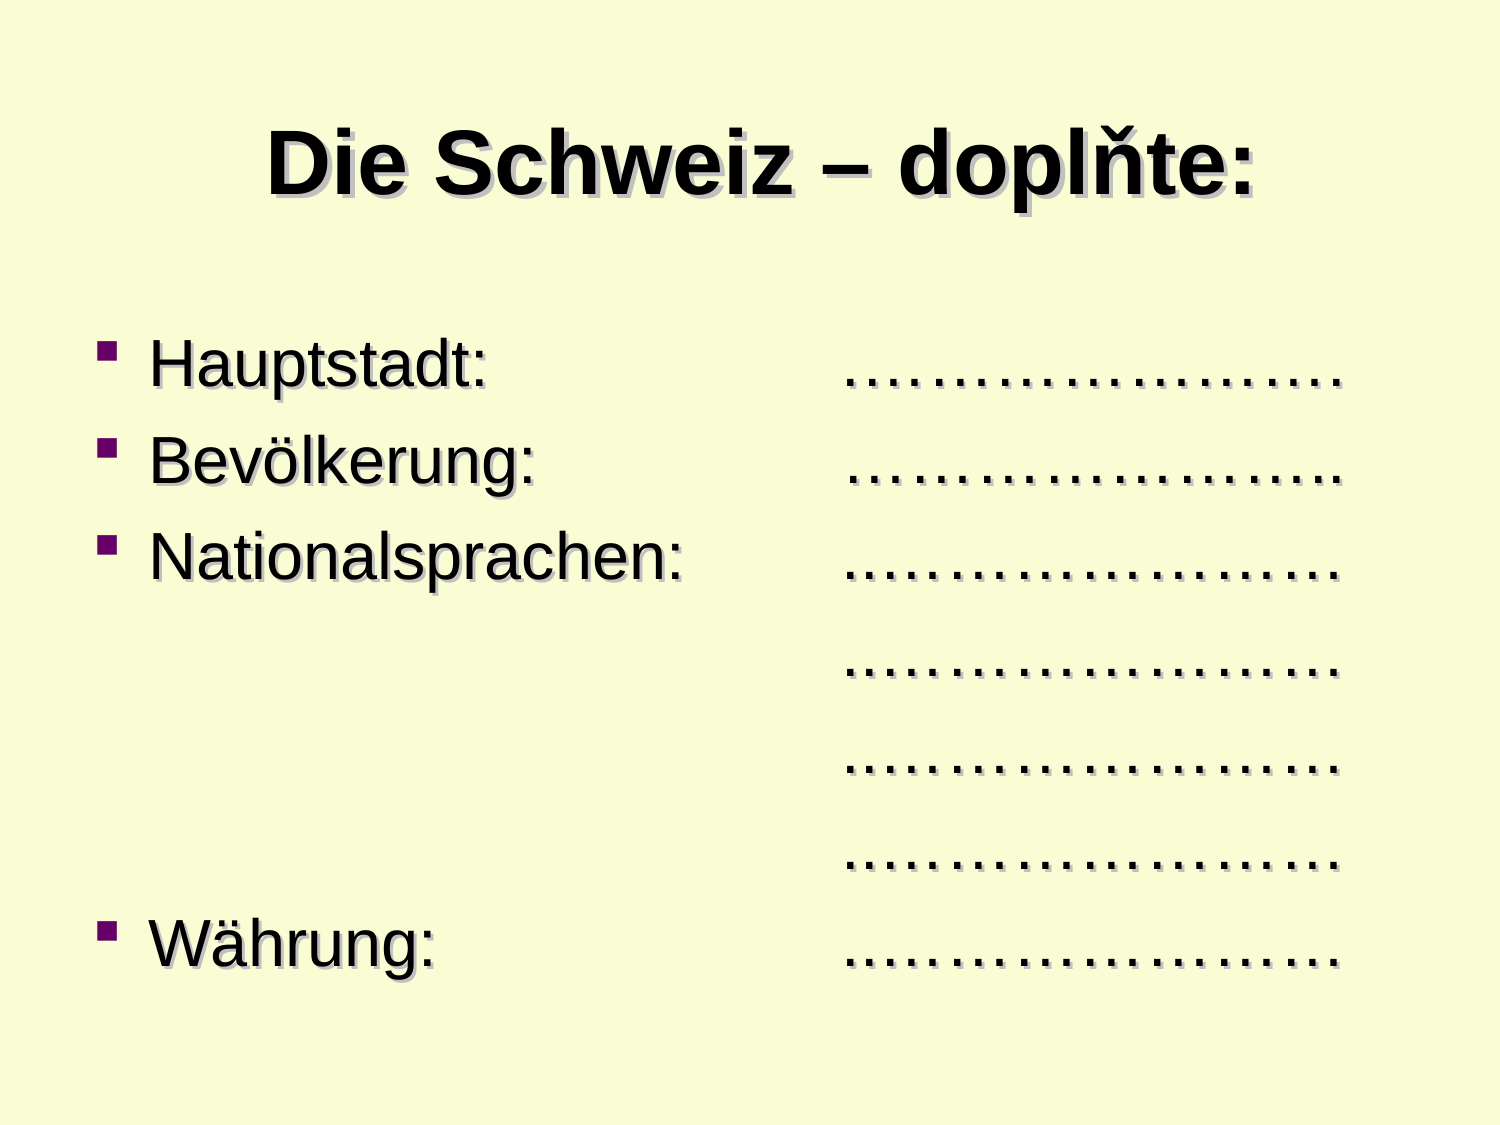

# Die Schweiz – doplňte:
Hauptstadt: 			.………………….
Bevölkerung: 		…………………..
Nationalsprachen:		..…………………
 					..…………………
						..…………………
						..…………………
Währung: 			..…………………